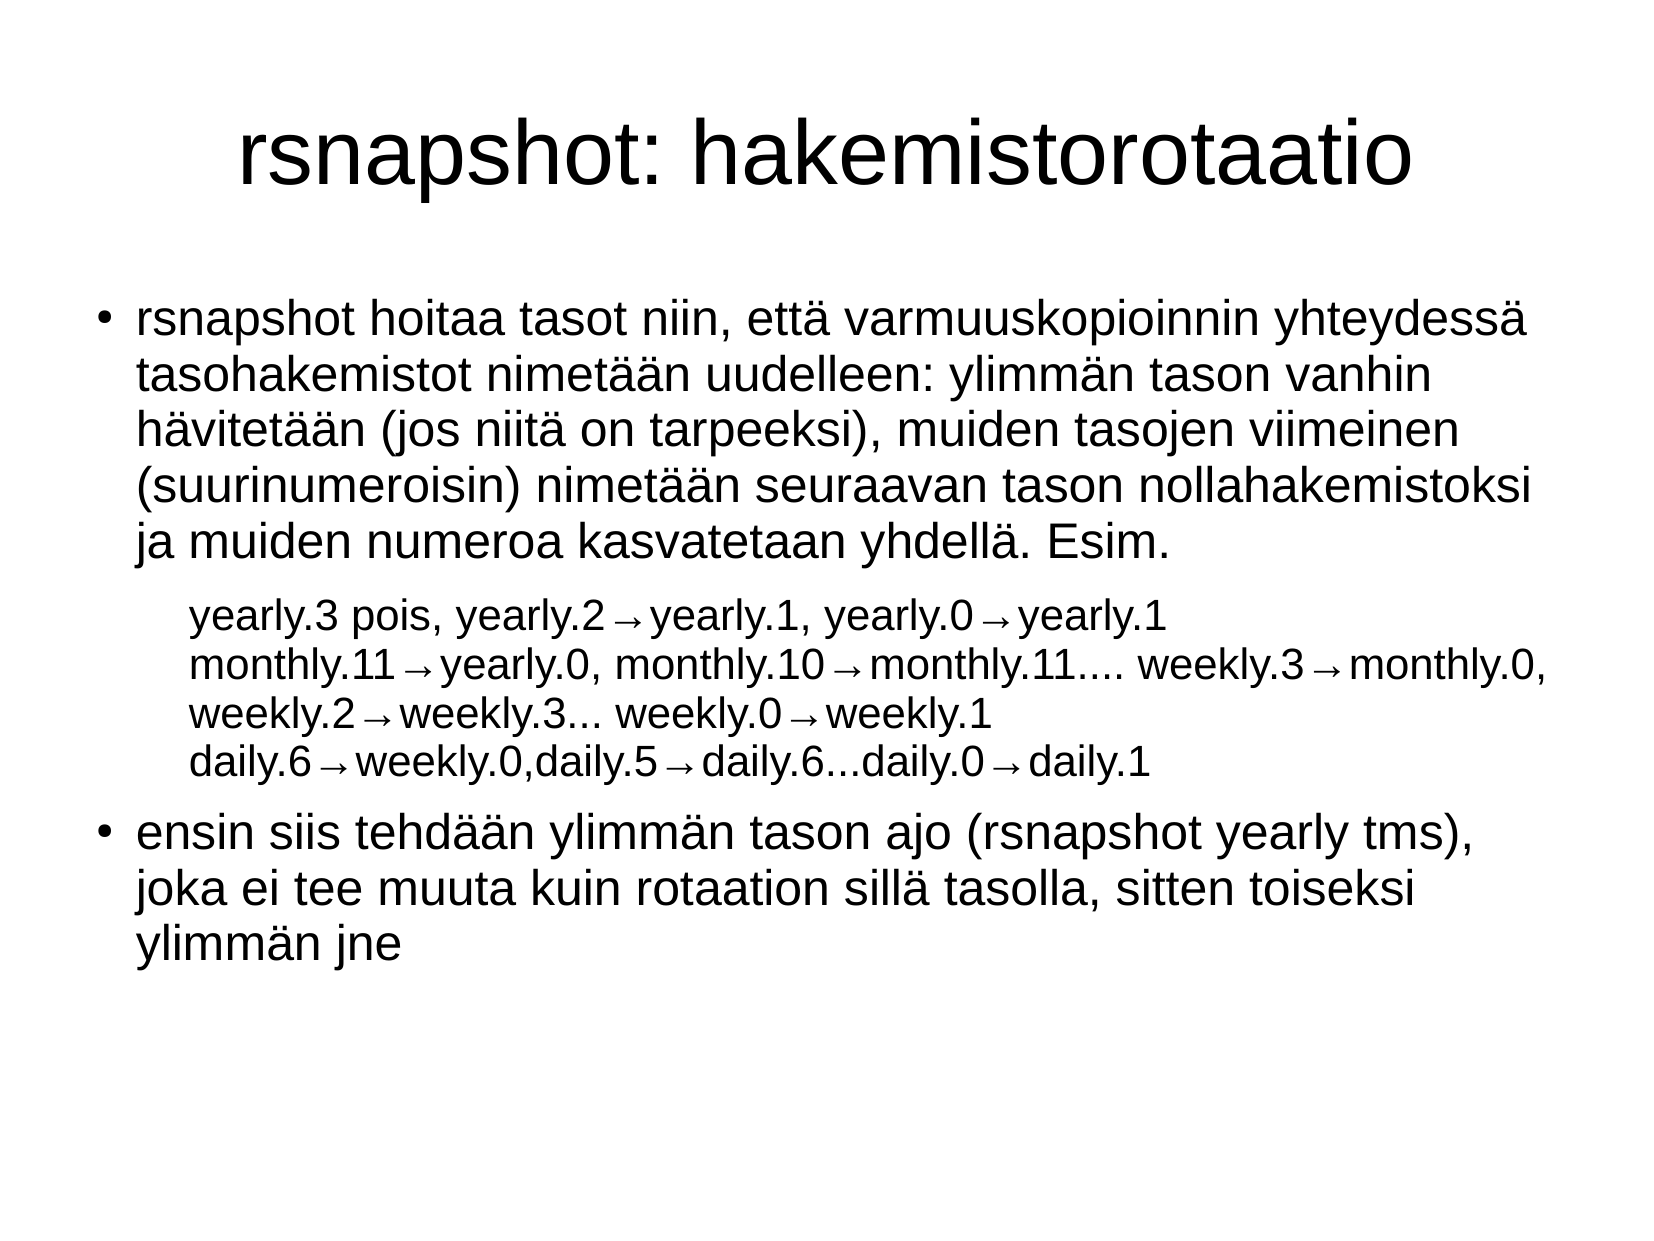

# rsnapshot: hakemistorotaatio
rsnapshot hoitaa tasot niin, että varmuuskopioinnin yhteydessä tasohakemistot nimetään uudelleen: ylimmän tason vanhin hävitetään (jos niitä on tarpeeksi), muiden tasojen viimeinen (suurinumeroisin) nimetään seuraavan tason nollahakemistoksi ja muiden numeroa kasvatetaan yhdellä. Esim.
yearly.3 pois, yearly.2→yearly.1, yearly.0→yearly.1 monthly.11→yearly.0, monthly.10→monthly.11.... weekly.3→monthly.0, weekly.2→weekly.3... weekly.0→weekly.1 daily.6→weekly.0,daily.5→daily.6...daily.0→daily.1
ensin siis tehdään ylimmän tason ajo (rsnapshot yearly tms), joka ei tee muuta kuin rotaation sillä tasolla, sitten toiseksi ylimmän jne